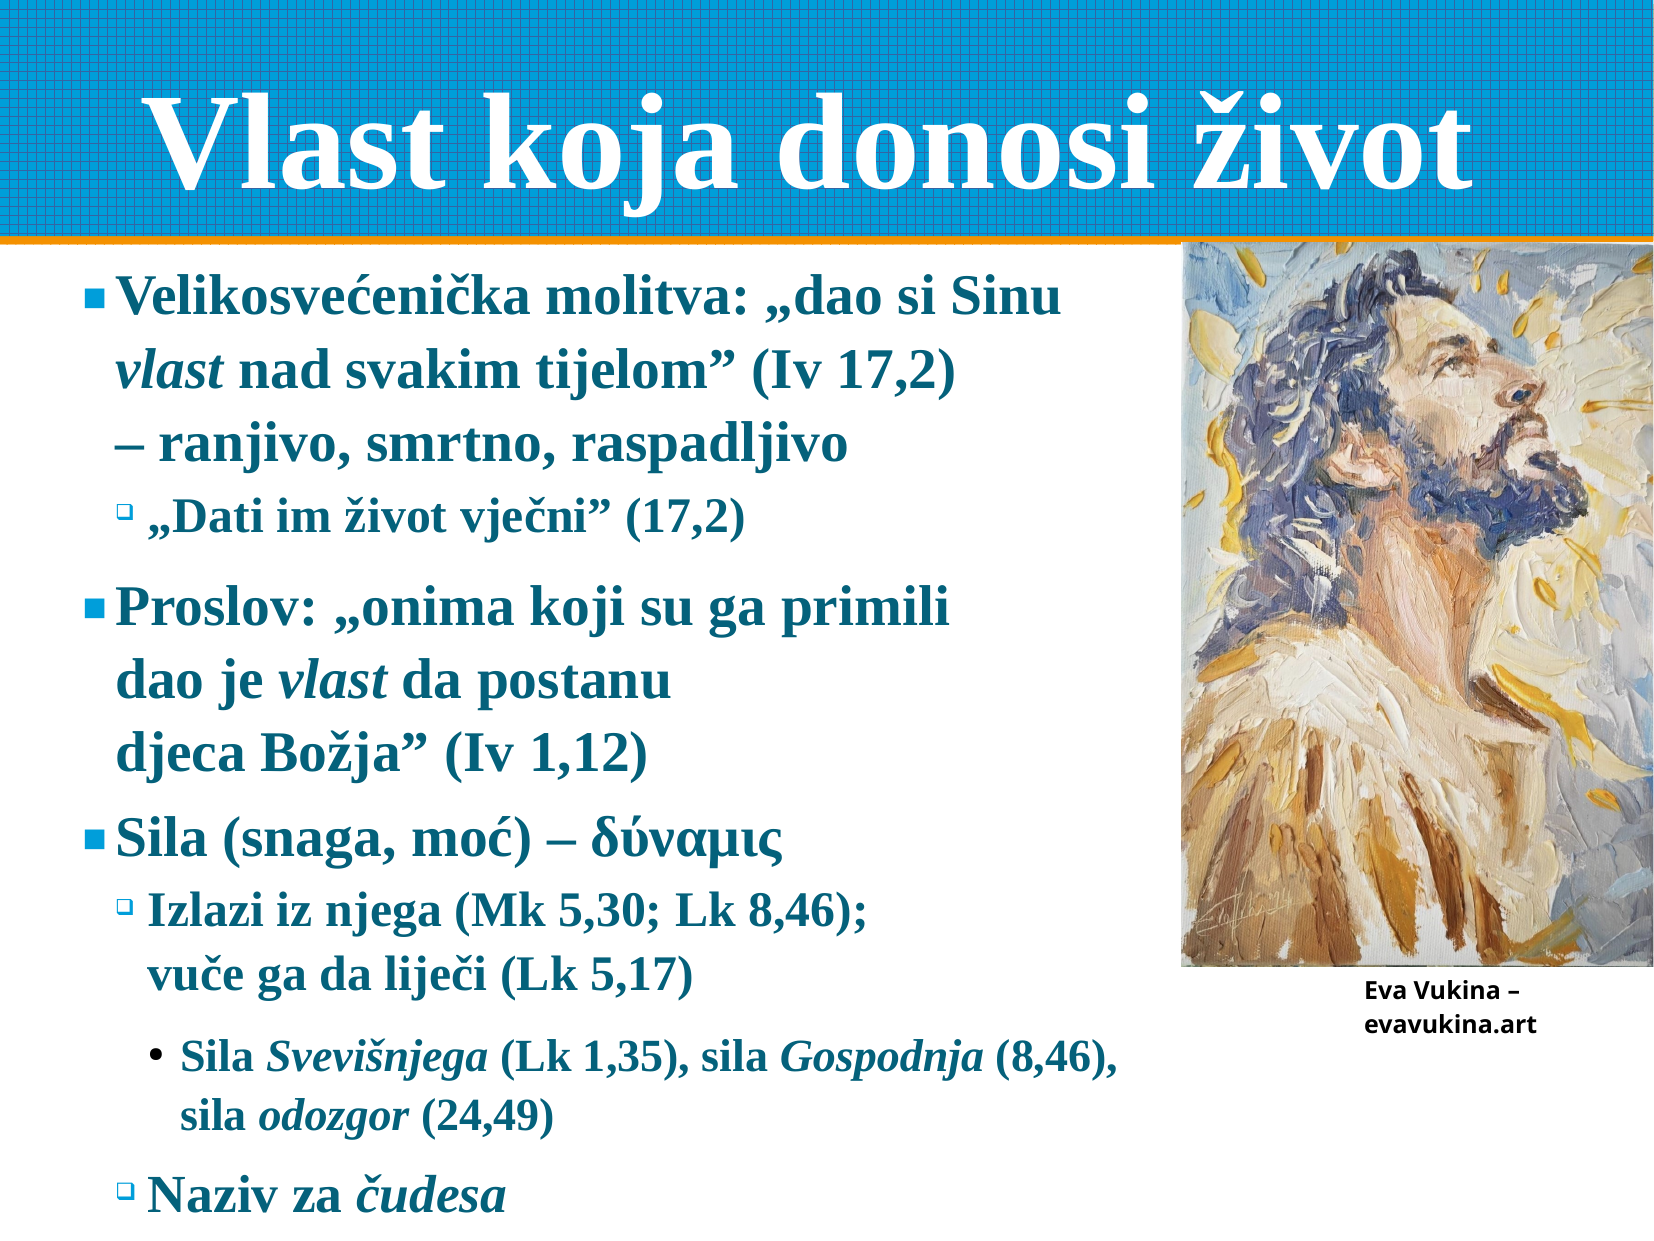

# Vlast koja donosi život
Velikosvećenička molitva: „dao si Sinu
vlast nad svakim tijelom” (Iv 17,2)
– ranjivo, smrtno, raspadljivo
„Dati im život vječni” (17,2)
Proslov: „onima koji su ga primili
dao je vlast da postanu
djeca Božja” (Iv 1,12)
Sila (snaga, moć) – δύναμις
Izlazi iz njega (Mk 5,30; Lk 8,46);
vuče ga da liječi (Lk 5,17)
Sila Svevišnjega (Lk 1,35), sila Gospodnja (8,46),
sila odozgor (24,49)
Naziv za čudesa
Eva Vukina – evavukina.art